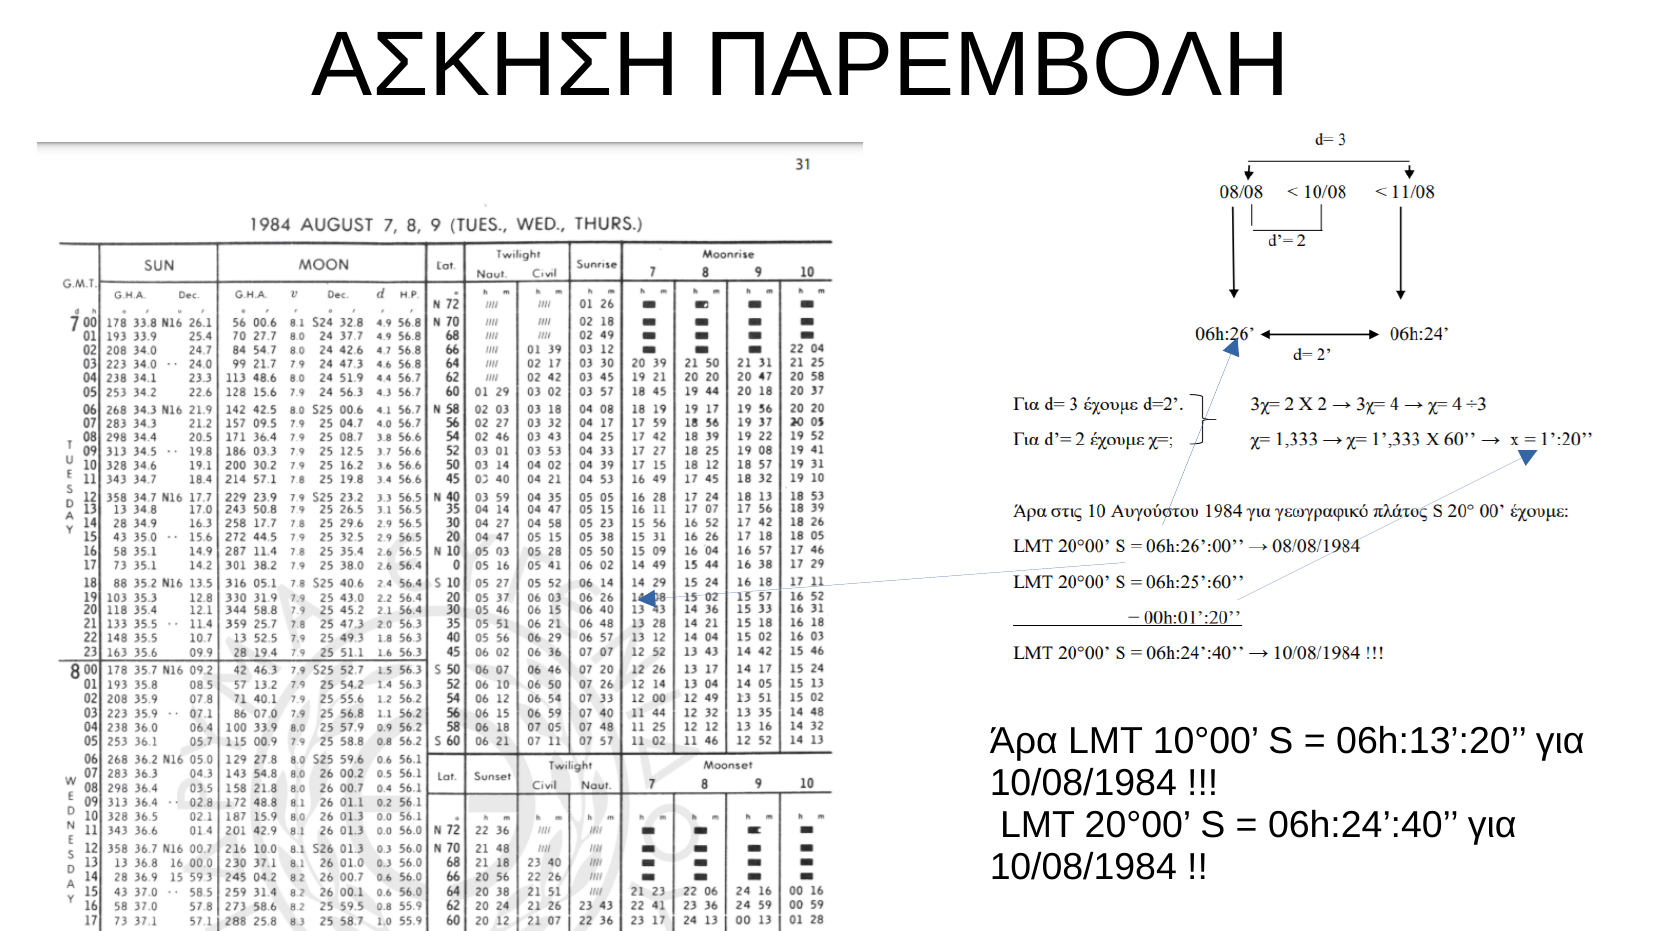

# ΑΣΚΗΣΗ ΠΑΡΕΜΒΟΛΗ
Ημερομηνία: 10/08/1984 Lat: 11° 30’ S Long: 135° 15’ W
Άρα LMT 10°00’ S = 06h:13’:20’’ για 10/08/1984 !!!
 LMT 20°00’ S = 06h:24’:40’’ για 10/08/1984 !!